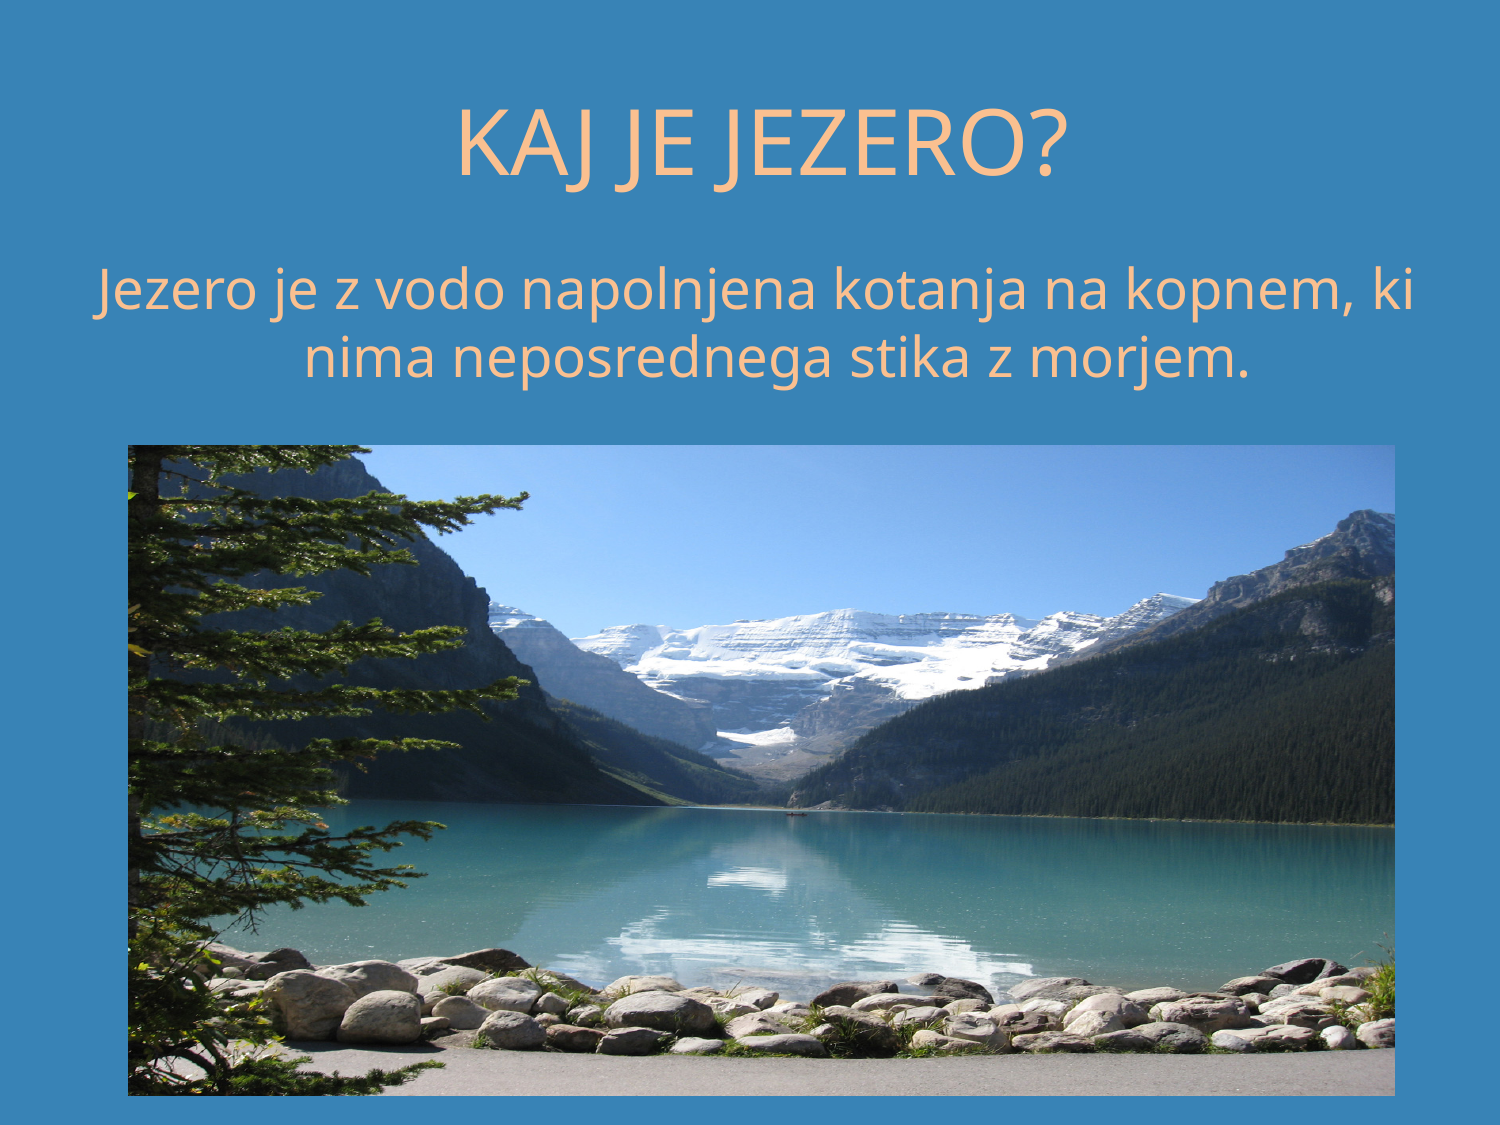

# KAJ JE JEZERO?
Jezero je z vodo napolnjena kotanja na kopnem, ki nima neposrednega stika z morjem.